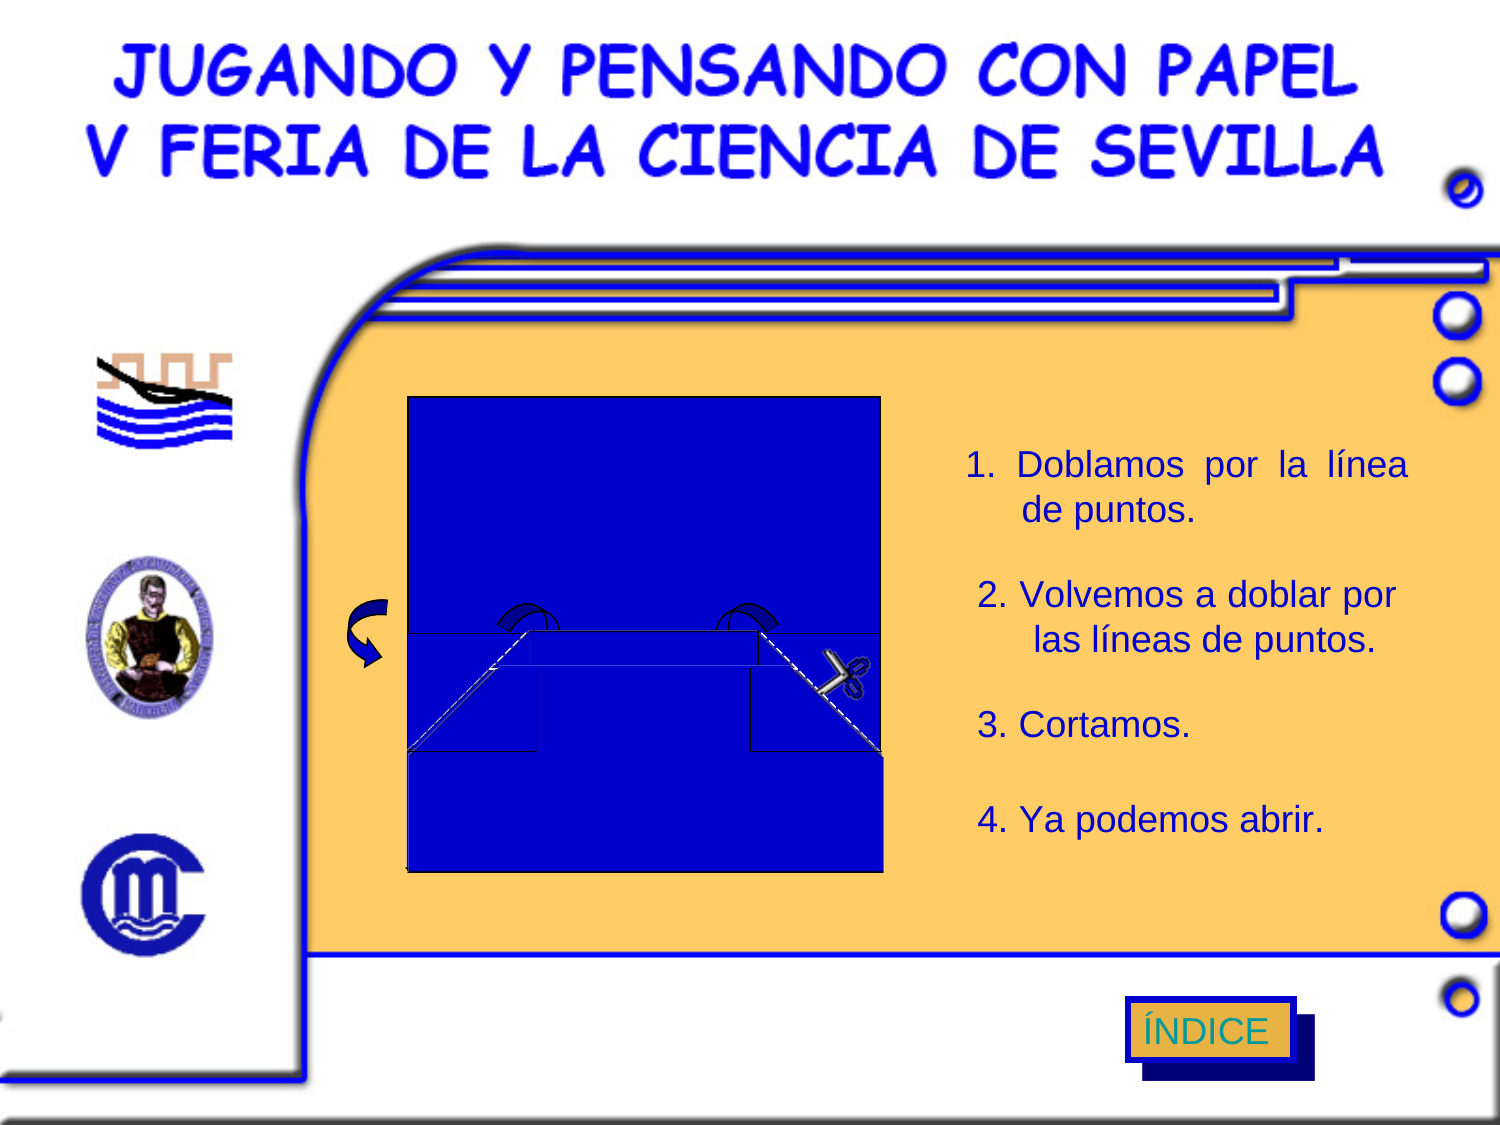

1. Doblamos por la línea de puntos.
2. Volvemos a doblar por las líneas de puntos.
3. Cortamos.
4. Ya podemos abrir.
ÍNDICE